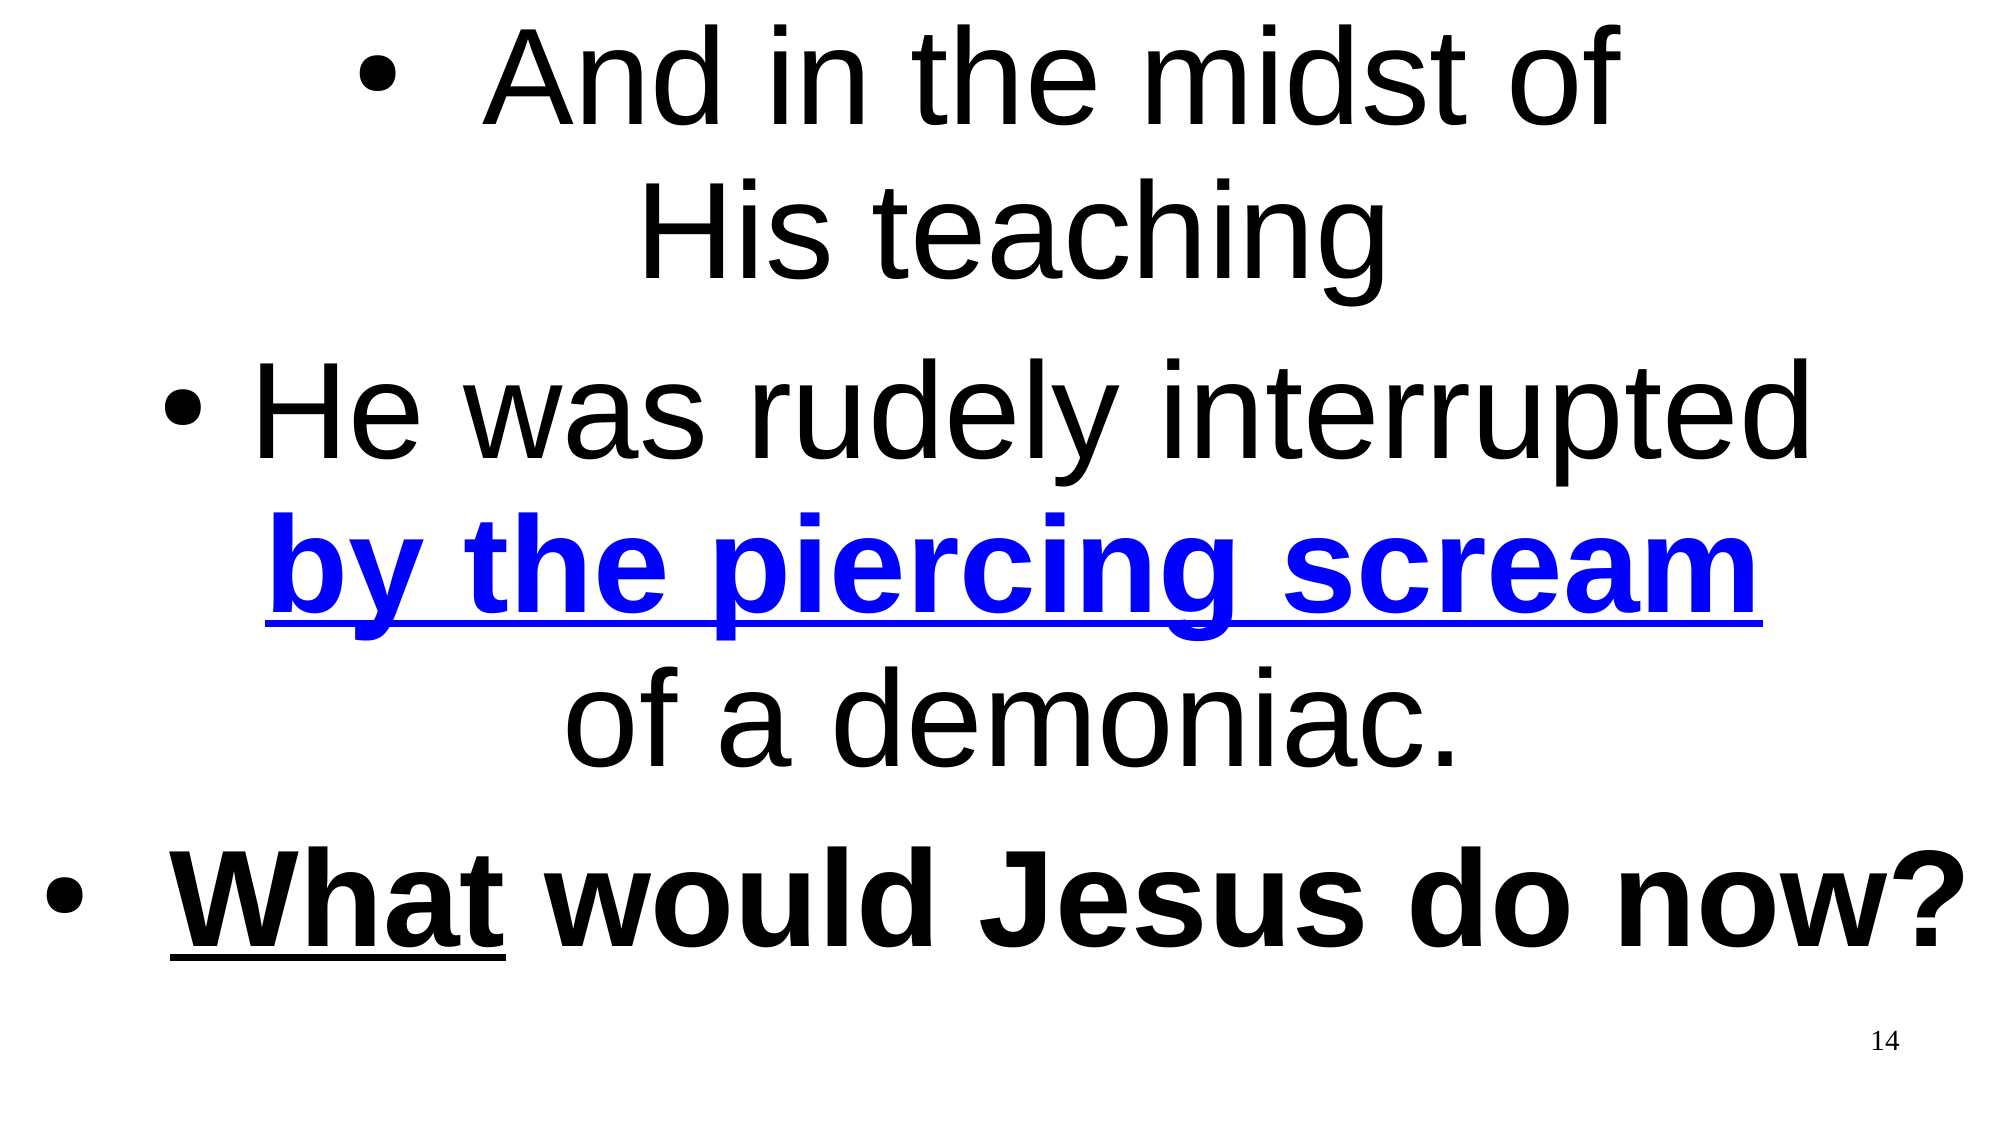

# And in the midst of His teaching
 He was rudely interrupted
by the piercing scream
of a demoniac.
 What would Jesus do now?
14